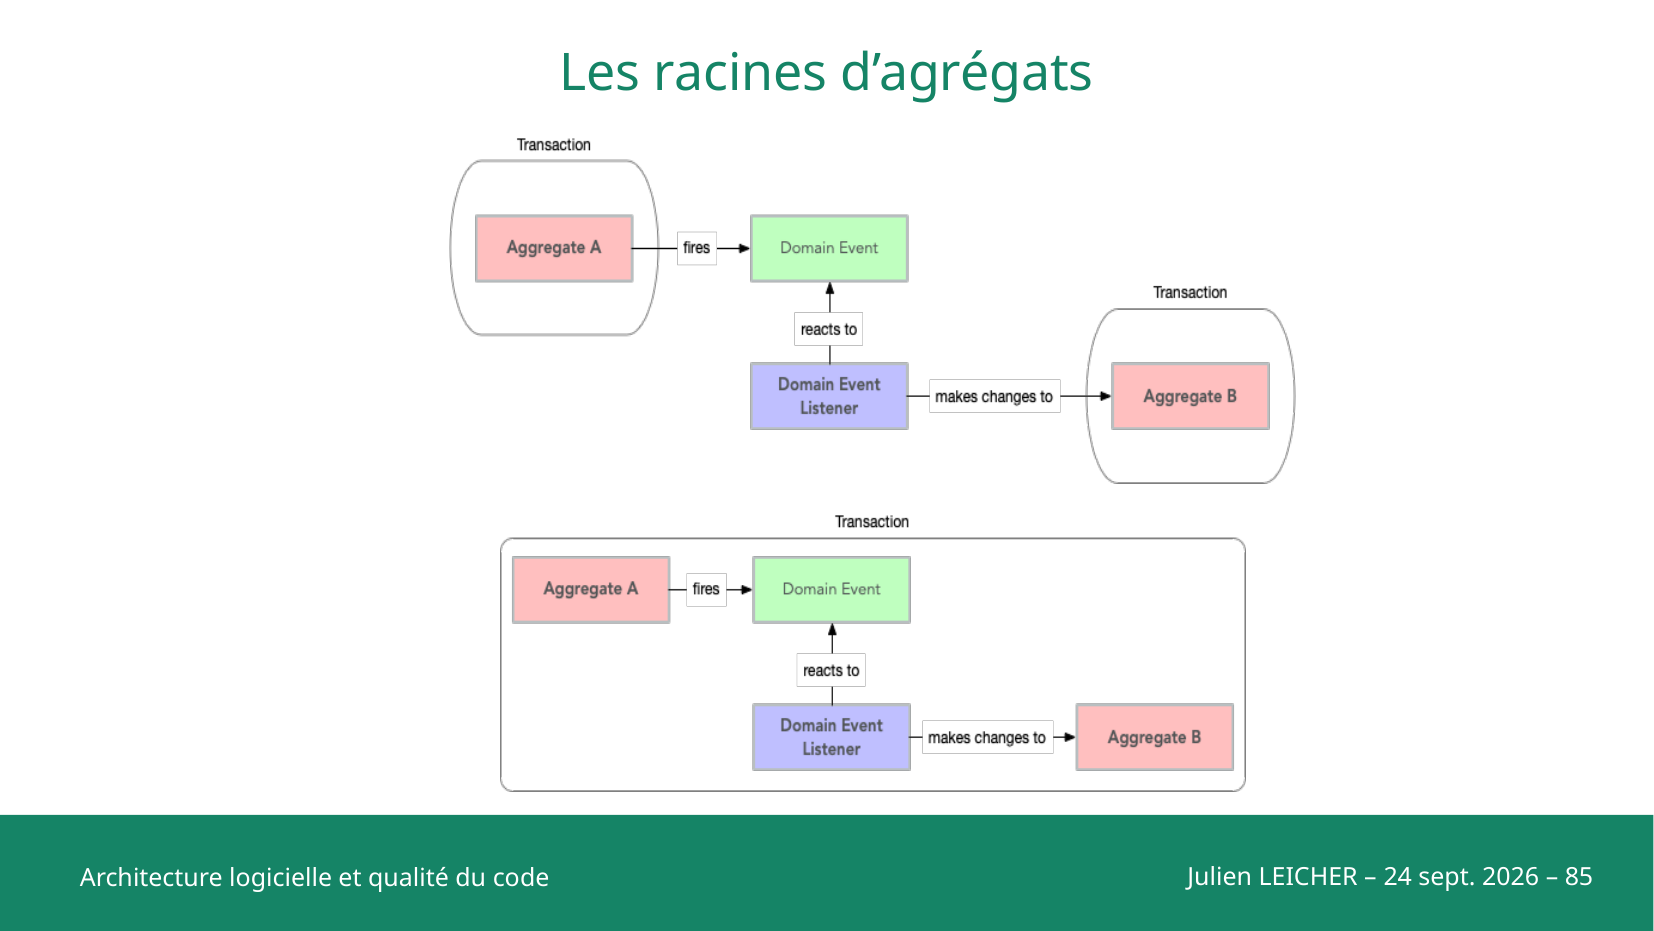

Les racines d’agrégats
Julien LEICHER – –
Architecture logicielle et qualité du code